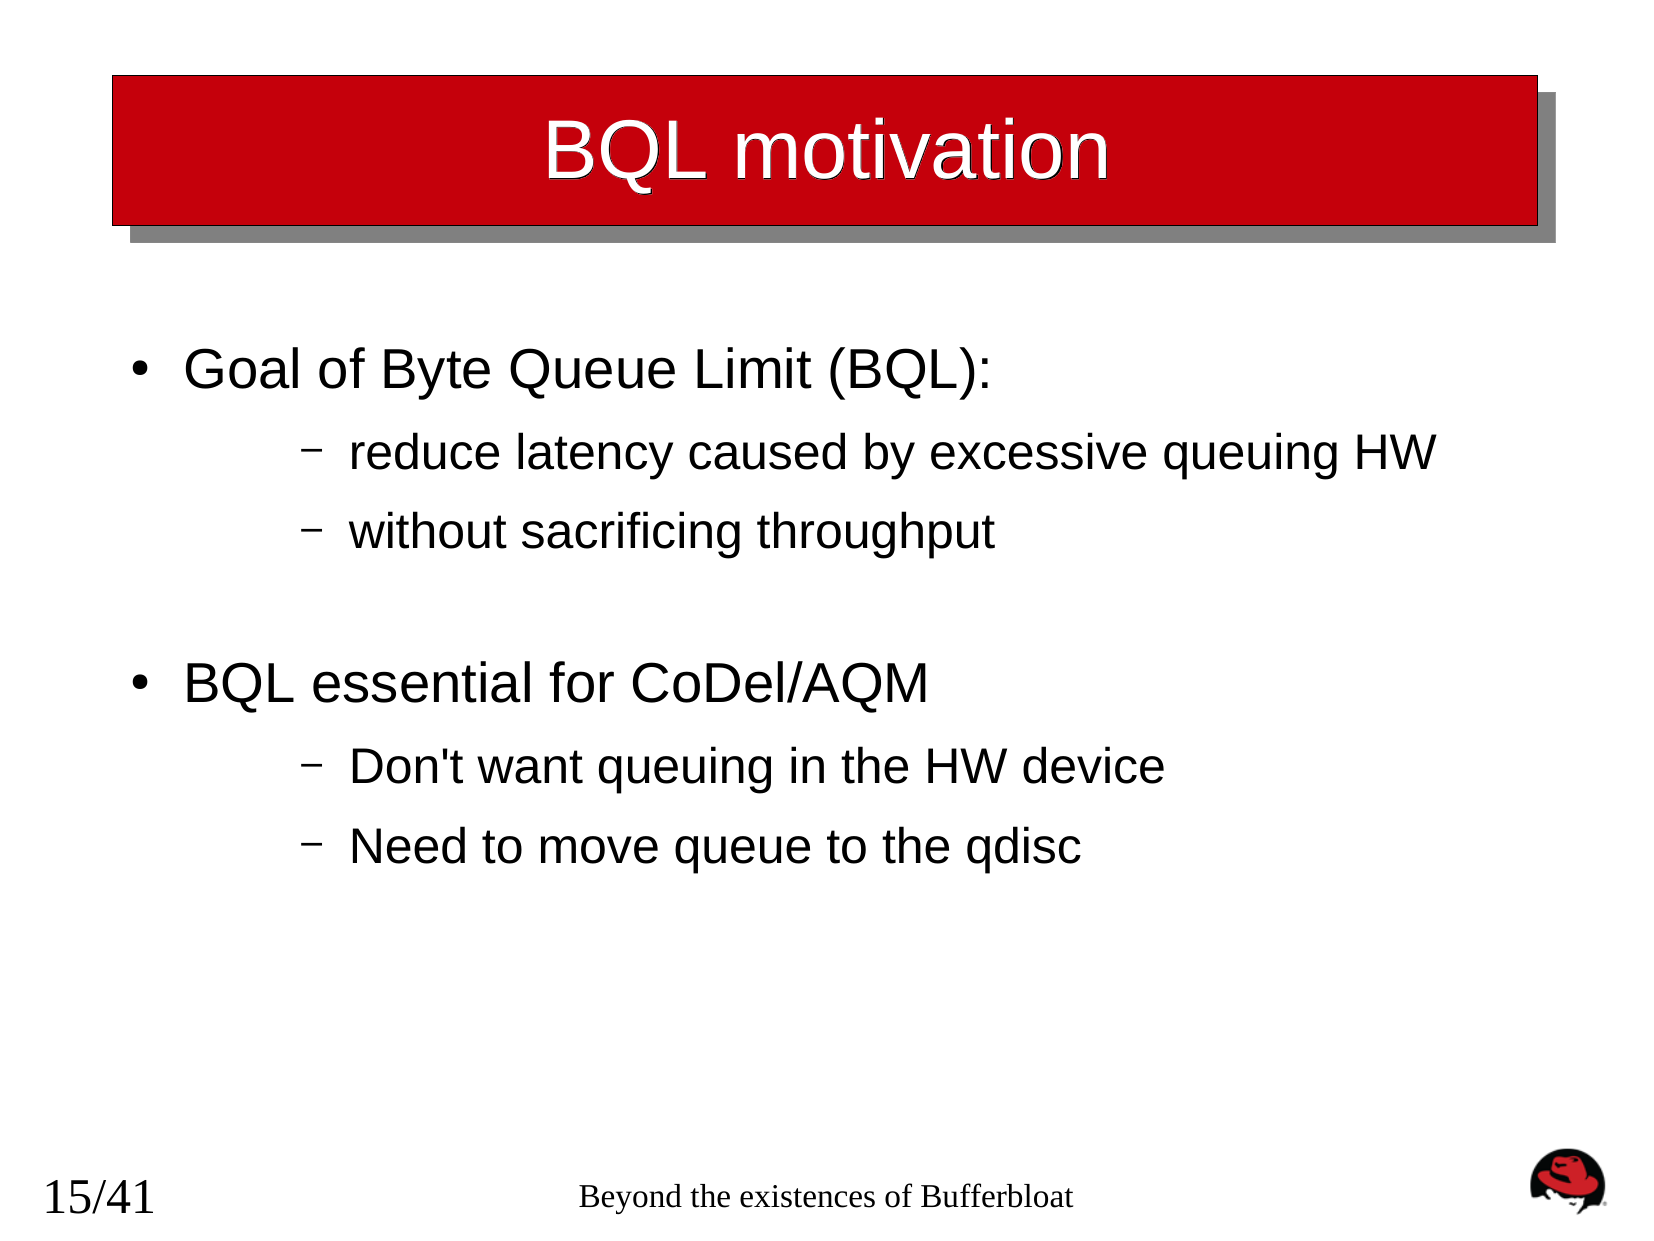

# BQL motivation
Goal of Byte Queue Limit (BQL):
reduce latency caused by excessive queuing HW
without sacrificing throughput
BQL essential for CoDel/AQM
Don't want queuing in the HW device
Need to move queue to the qdisc